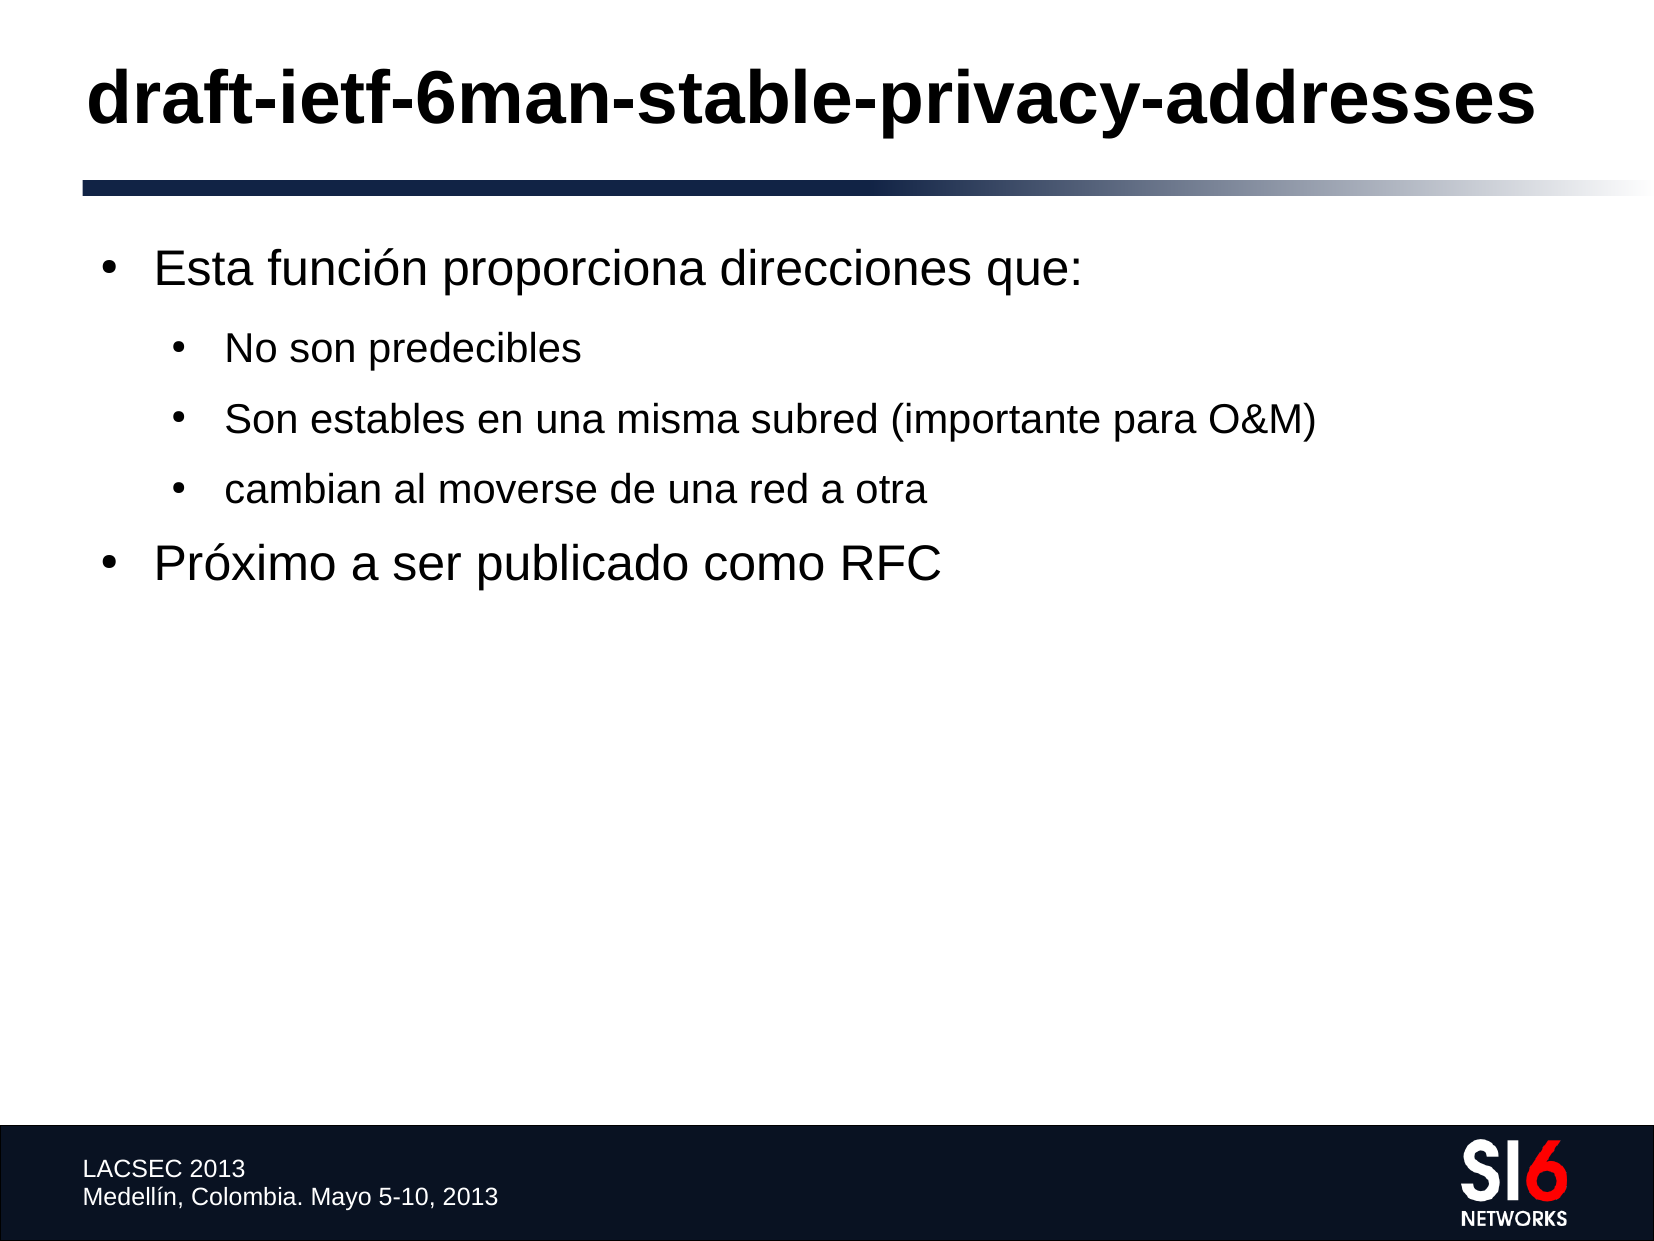

# draft-ietf-6man-stable-privacy-addresses
Esta función proporciona direcciones que:
No son predecibles
Son estables en una misma subred (importante para O&M)
cambian al moverse de una red a otra
Próximo a ser publicado como RFC